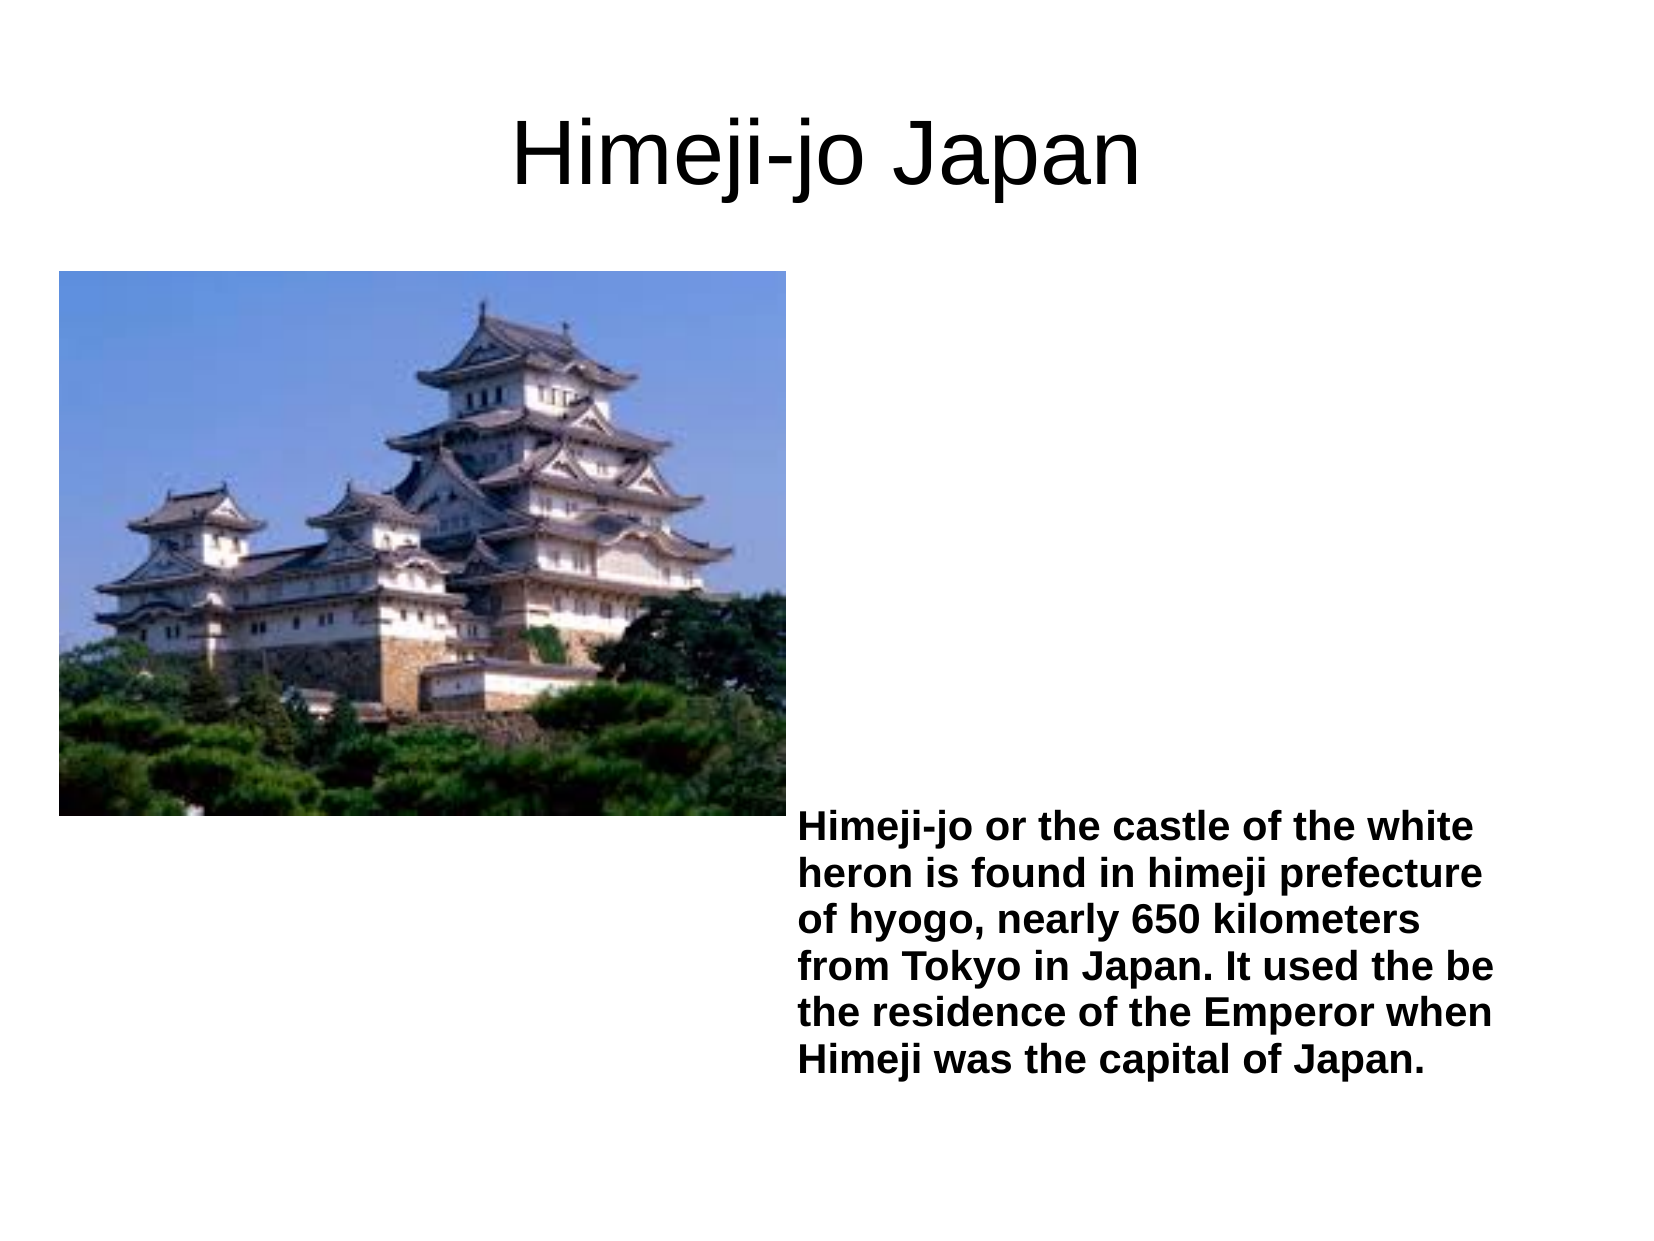

# Himeji-jo Japan
Himeji-jo or the castle of the white heron is found in himeji prefecture of hyogo, nearly 650 kilometers from Tokyo in Japan. It used the be the residence of the Emperor when Himeji was the capital of Japan.